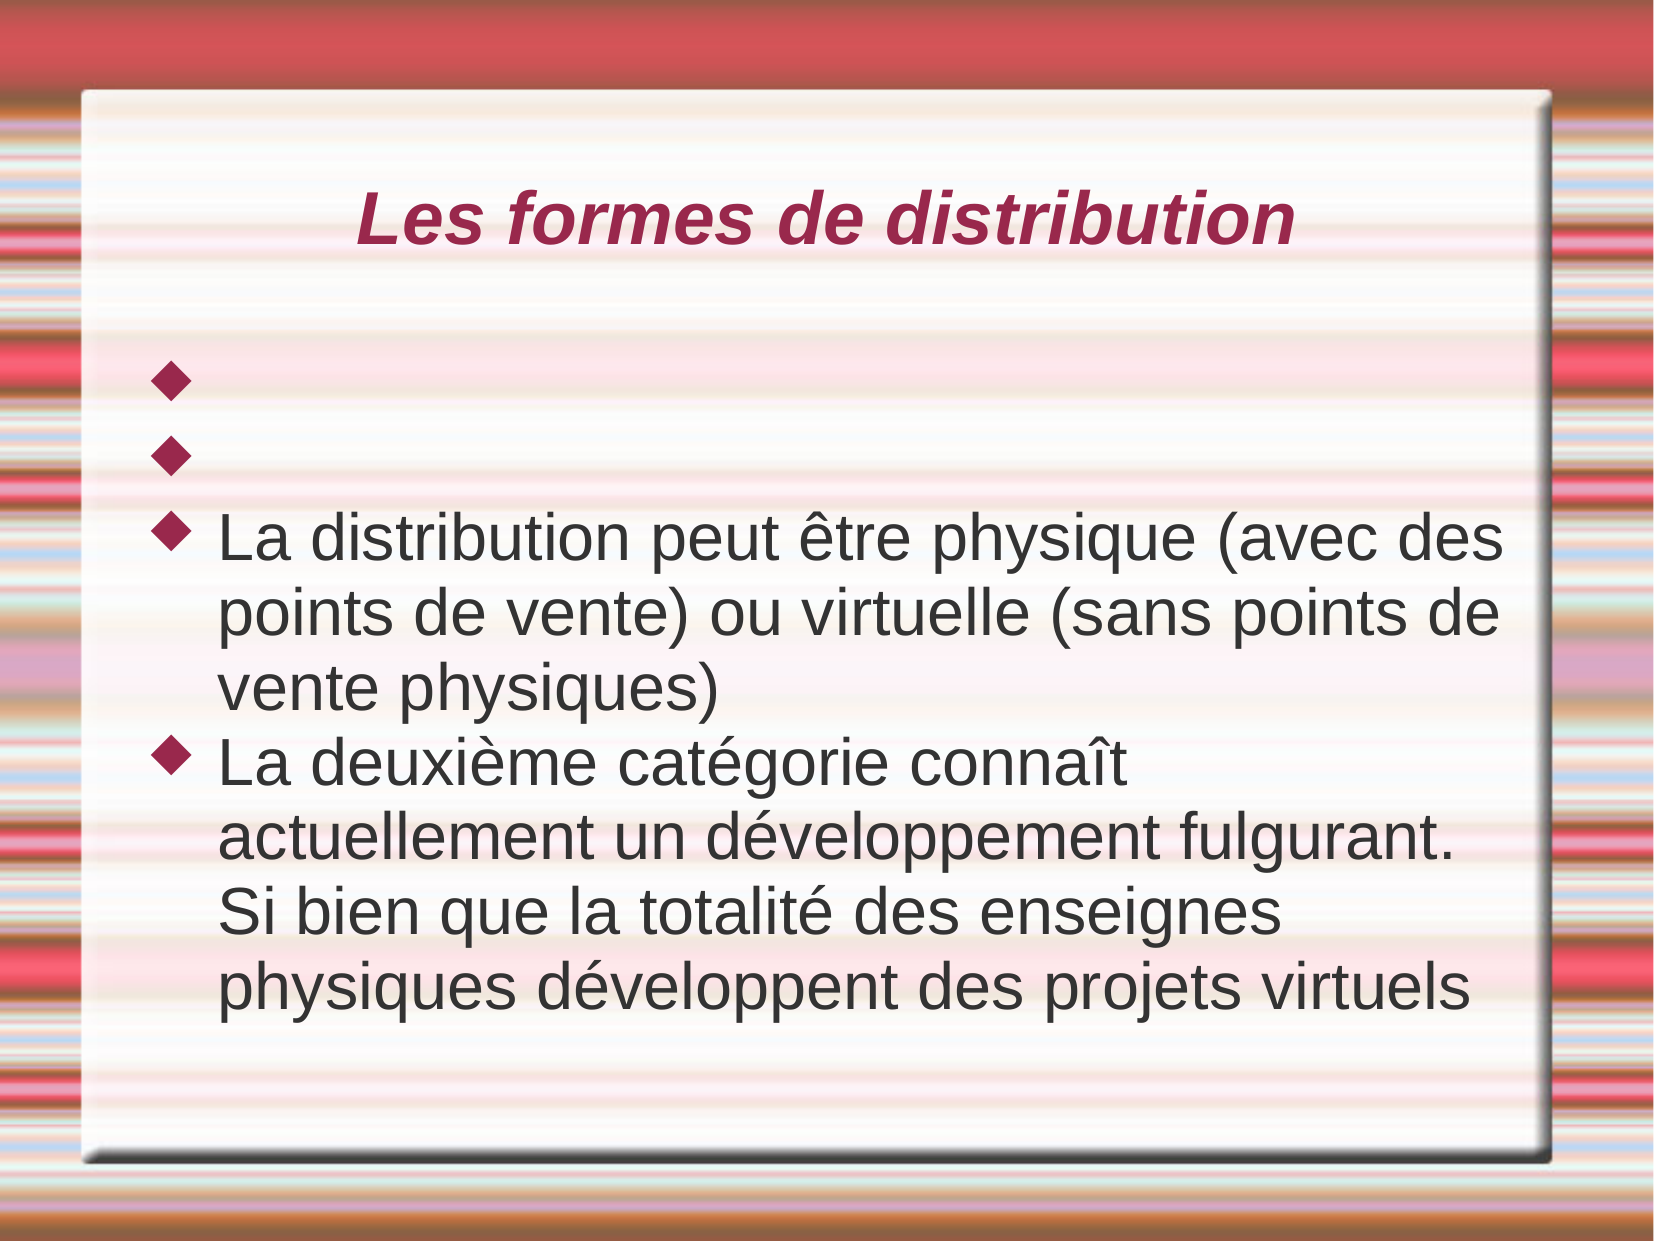

# Les formes de distribution
La distribution peut être physique (avec des points de vente) ou virtuelle (sans points de vente physiques)
La deuxième catégorie connaît actuellement un développement fulgurant. Si bien que la totalité des enseignes physiques développent des projets virtuels